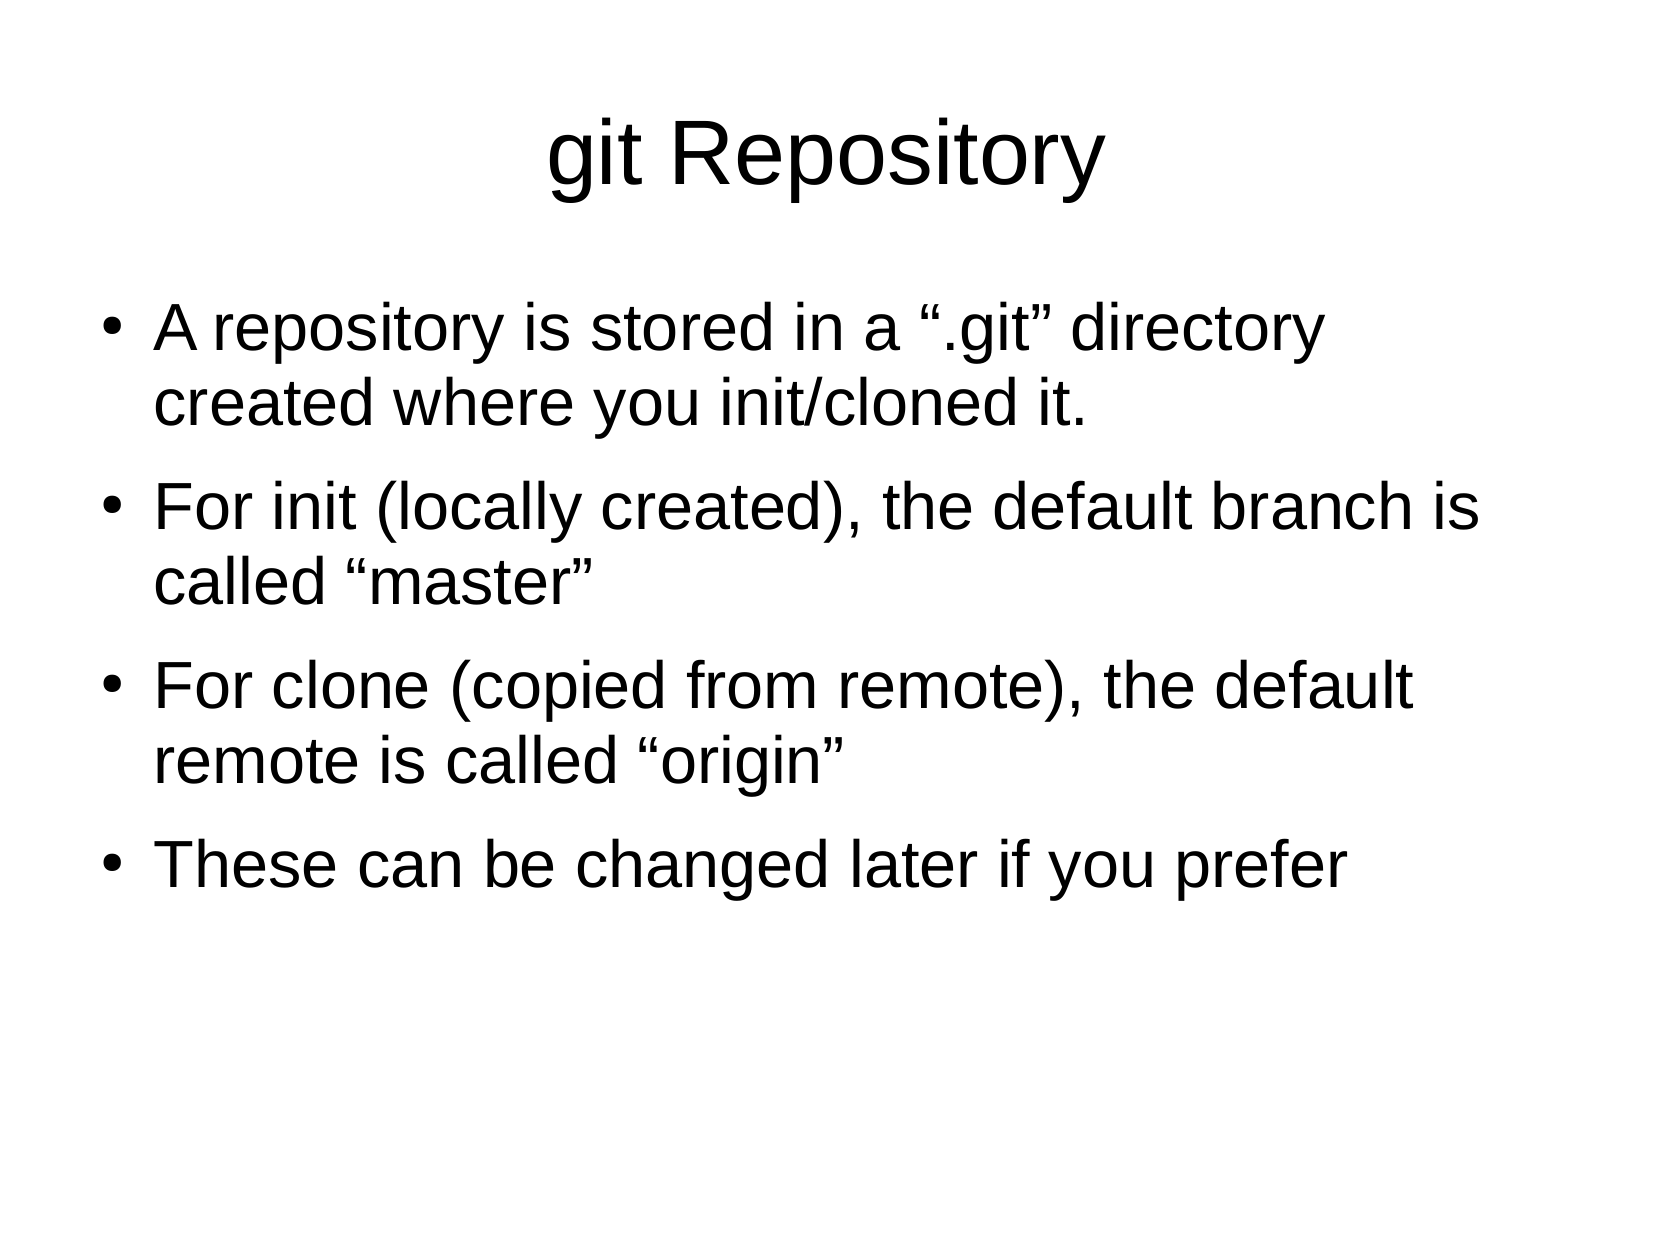

# git Repository
A repository is stored in a “.git” directory created where you init/cloned it.
For init (locally created), the default branch is called “master”
For clone (copied from remote), the default remote is called “origin”
These can be changed later if you prefer